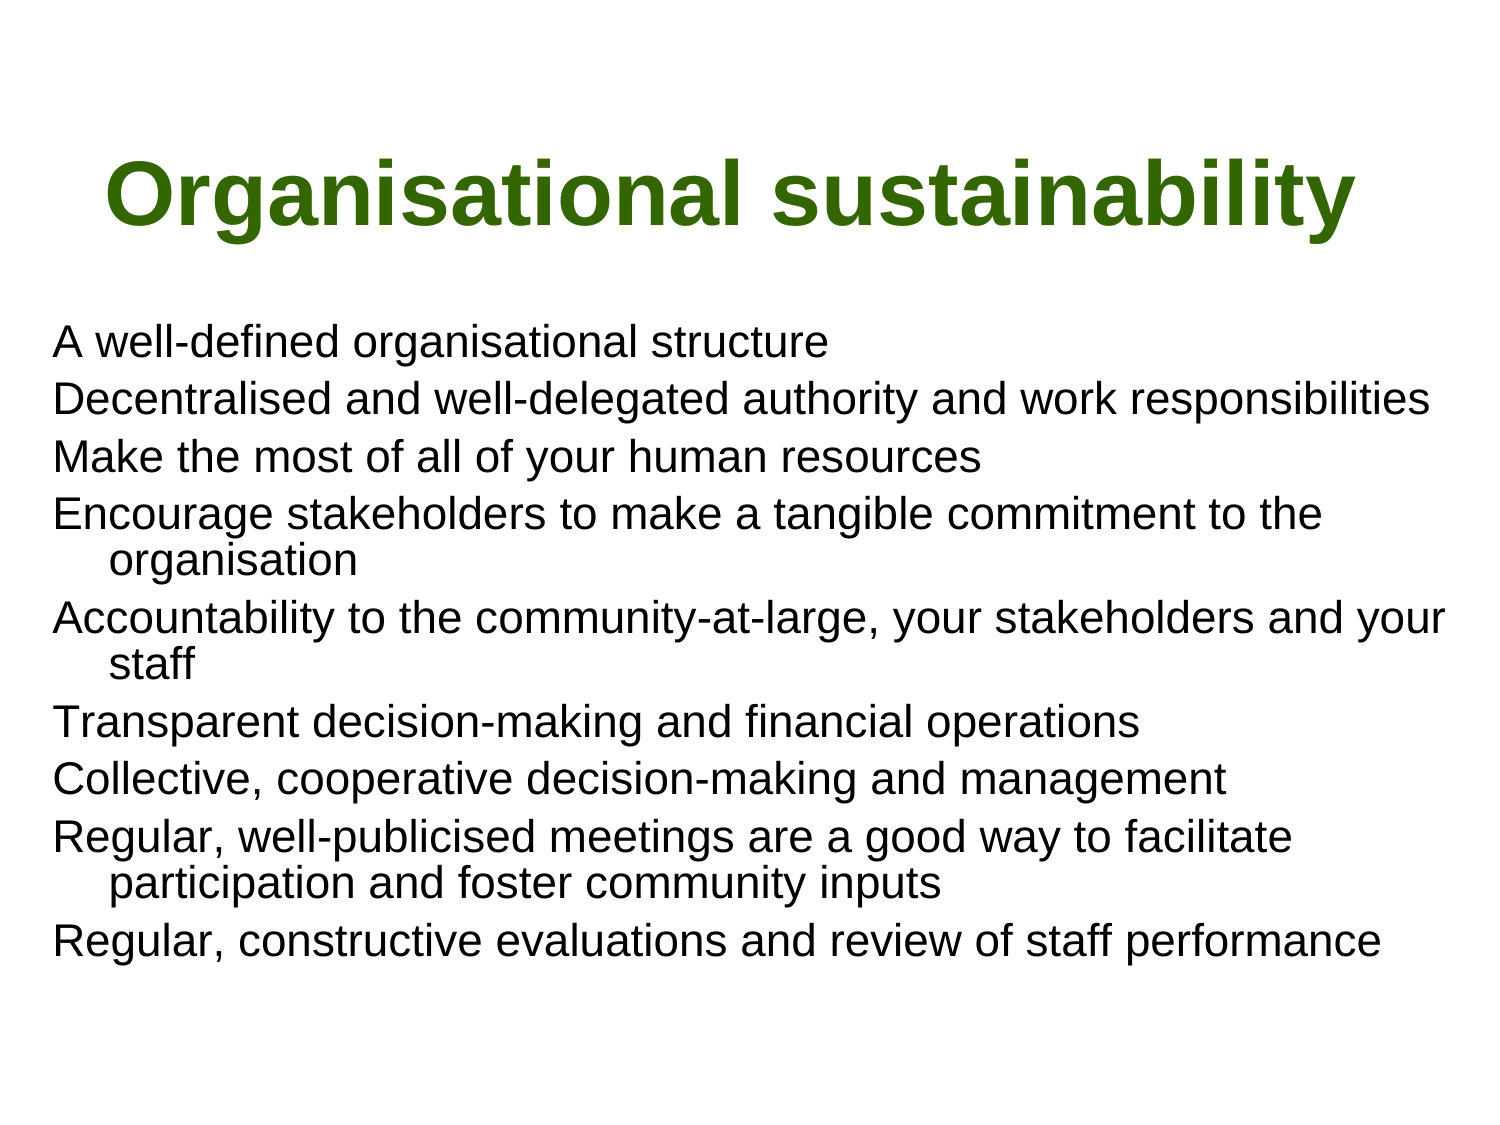

# Organisational sustainability
A well-defined organisational structure
Decentralised and well-delegated authority and work responsibilities
Make the most of all of your human resources
Encourage stakeholders to make a tangible commitment to the organisation
Accountability to the community-at-large, your stakeholders and your staff
Transparent decision-making and financial operations
Collective, cooperative decision-making and management
Regular, well-publicised meetings are a good way to facilitate participation and foster community inputs
Regular, constructive evaluations and review of staff performance